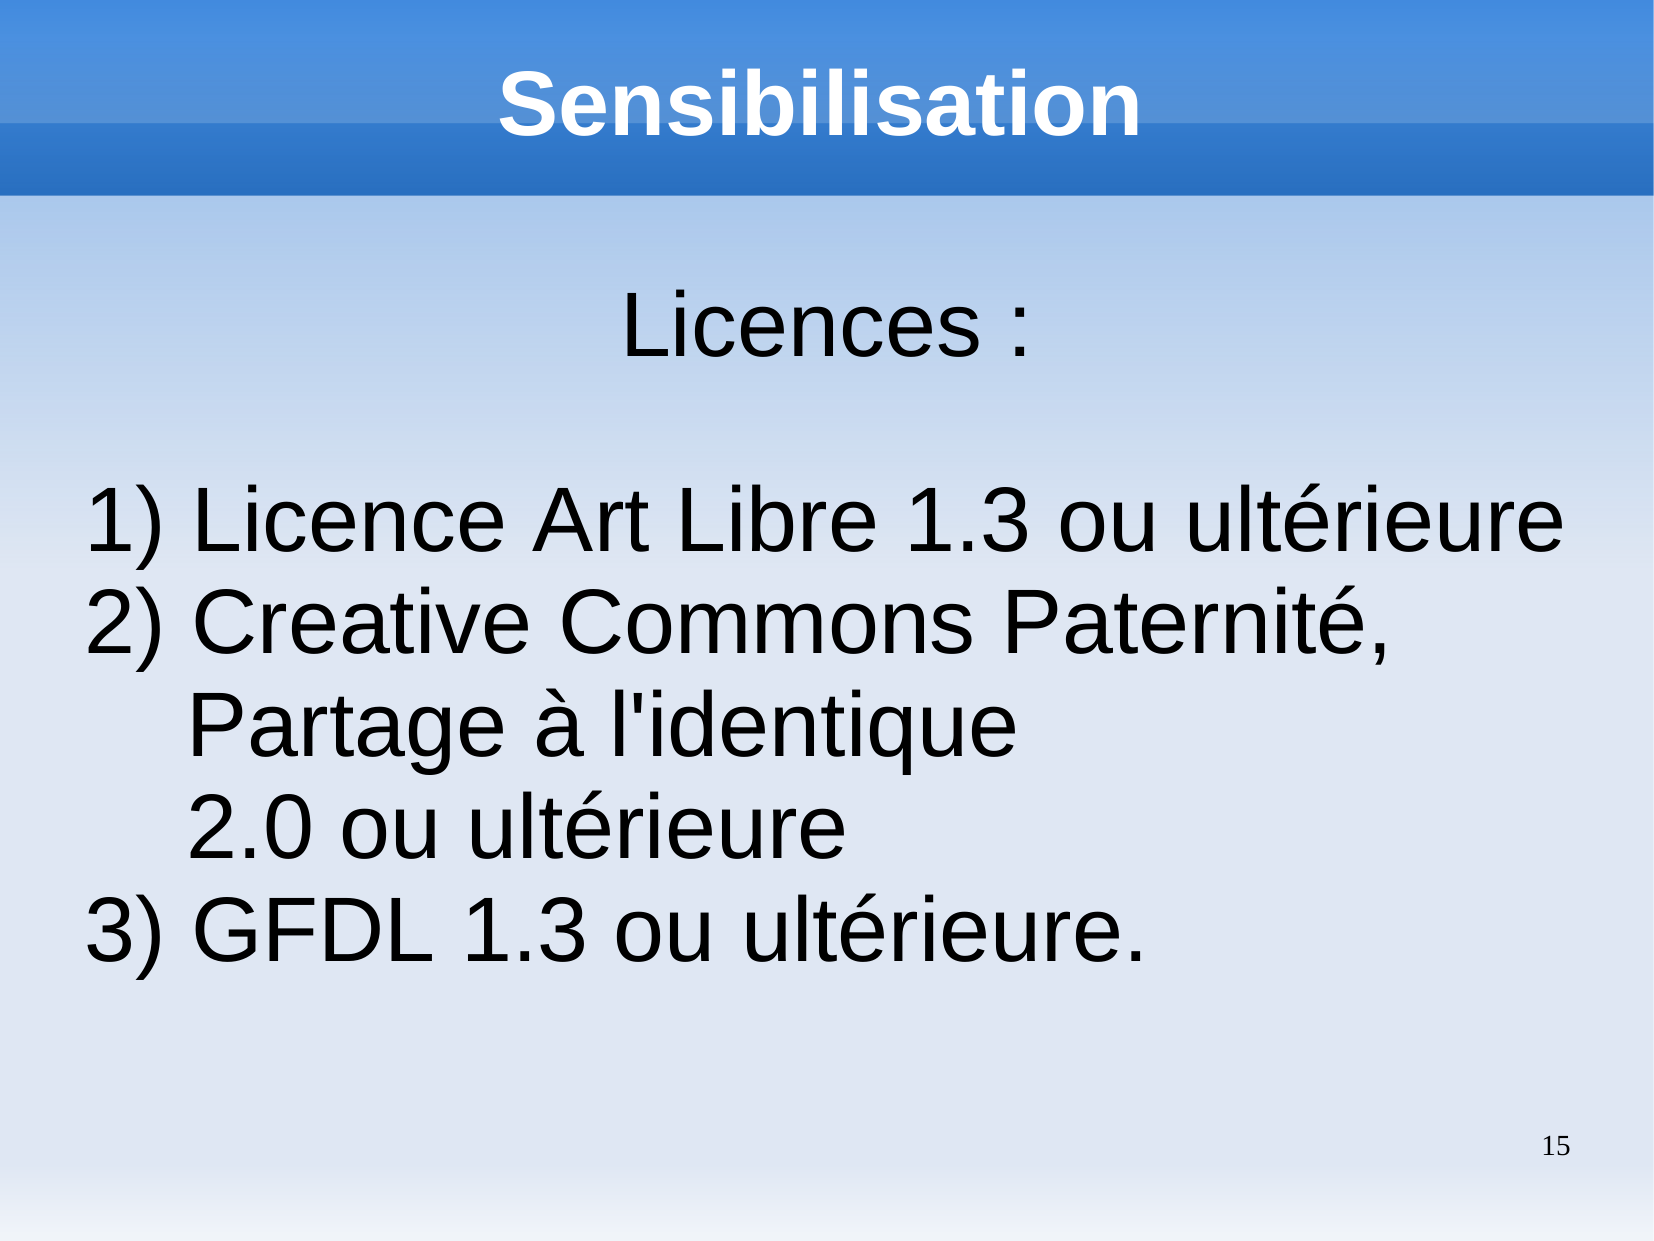

# Sensibilisation
Licences :
1) Licence Art Libre 1.3 ou ultérieure
2) Creative Commons Paternité,
 Partage à l'identique
 2.0 ou ultérieure
3) GFDL 1.3 ou ultérieure.
15